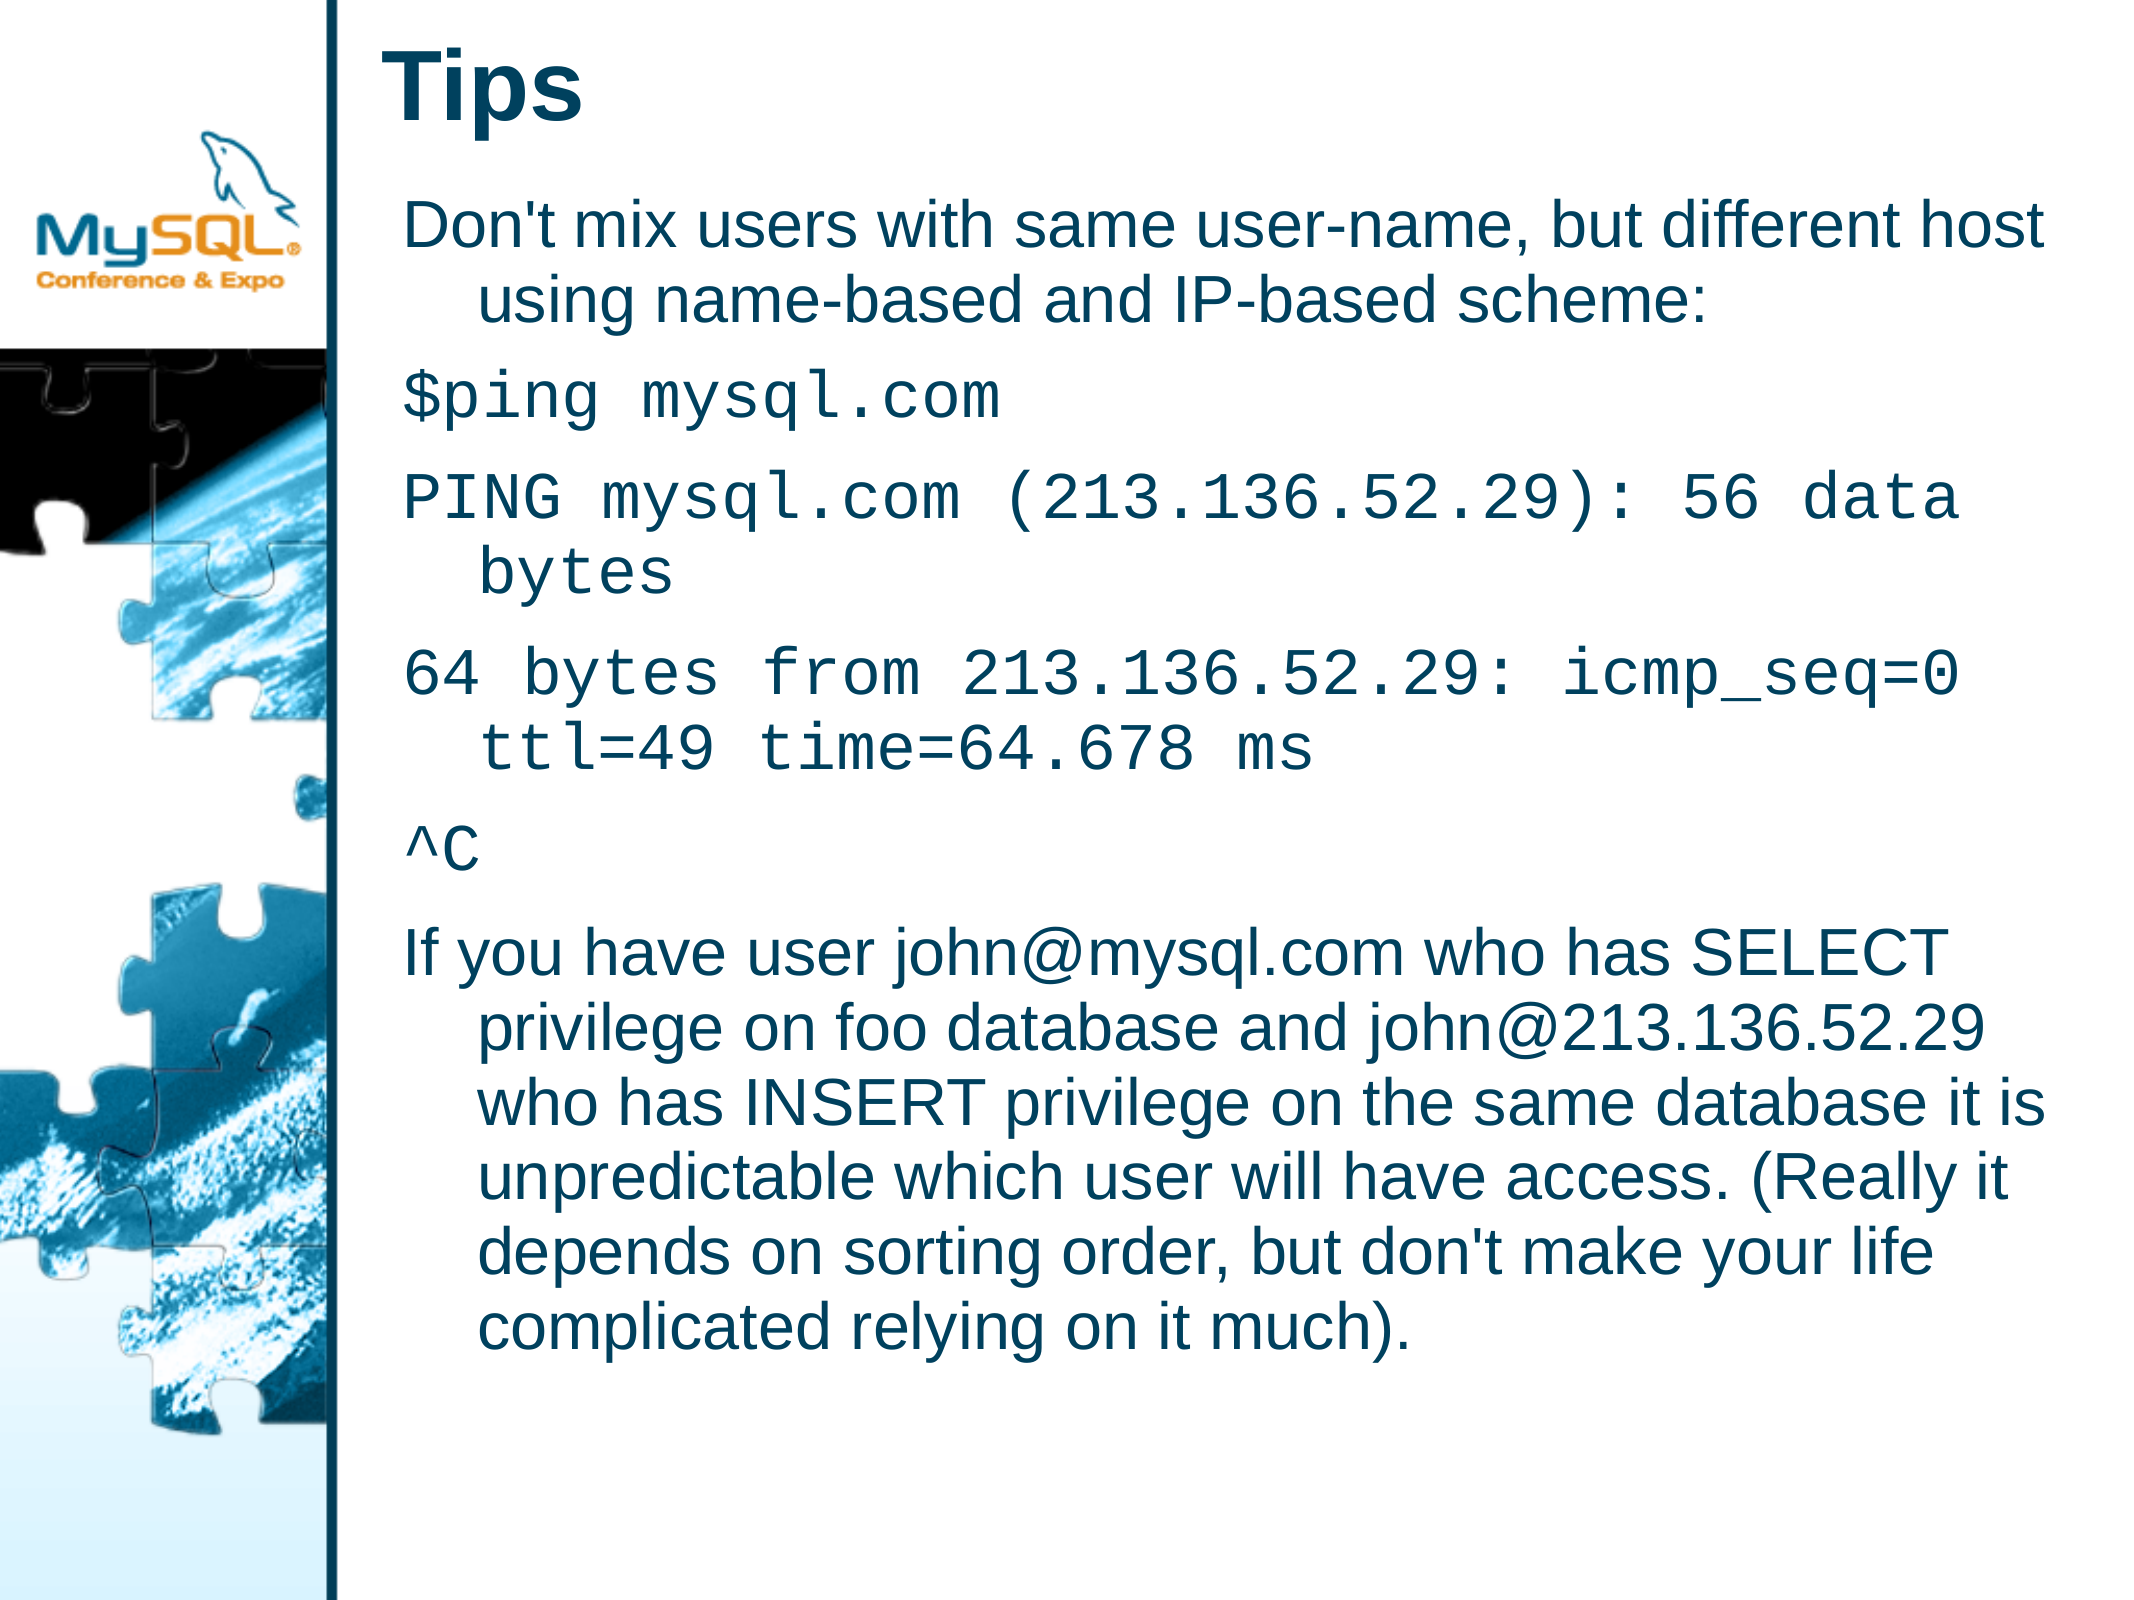

# Tips
Don't mix users with same user-name, but different host using name-based and IP-based scheme:
$ping mysql.com
PING mysql.com (213.136.52.29): 56 data bytes
64 bytes from 213.136.52.29: icmp_seq=0 ttl=49 time=64.678 ms
^C
If you have user john@mysql.com who has SELECT privilege on foo database and john@213.136.52.29 who has INSERT privilege on the same database it is unpredictable which user will have access. (Really it depends on sorting order, but don't make your life complicated relying on it much).